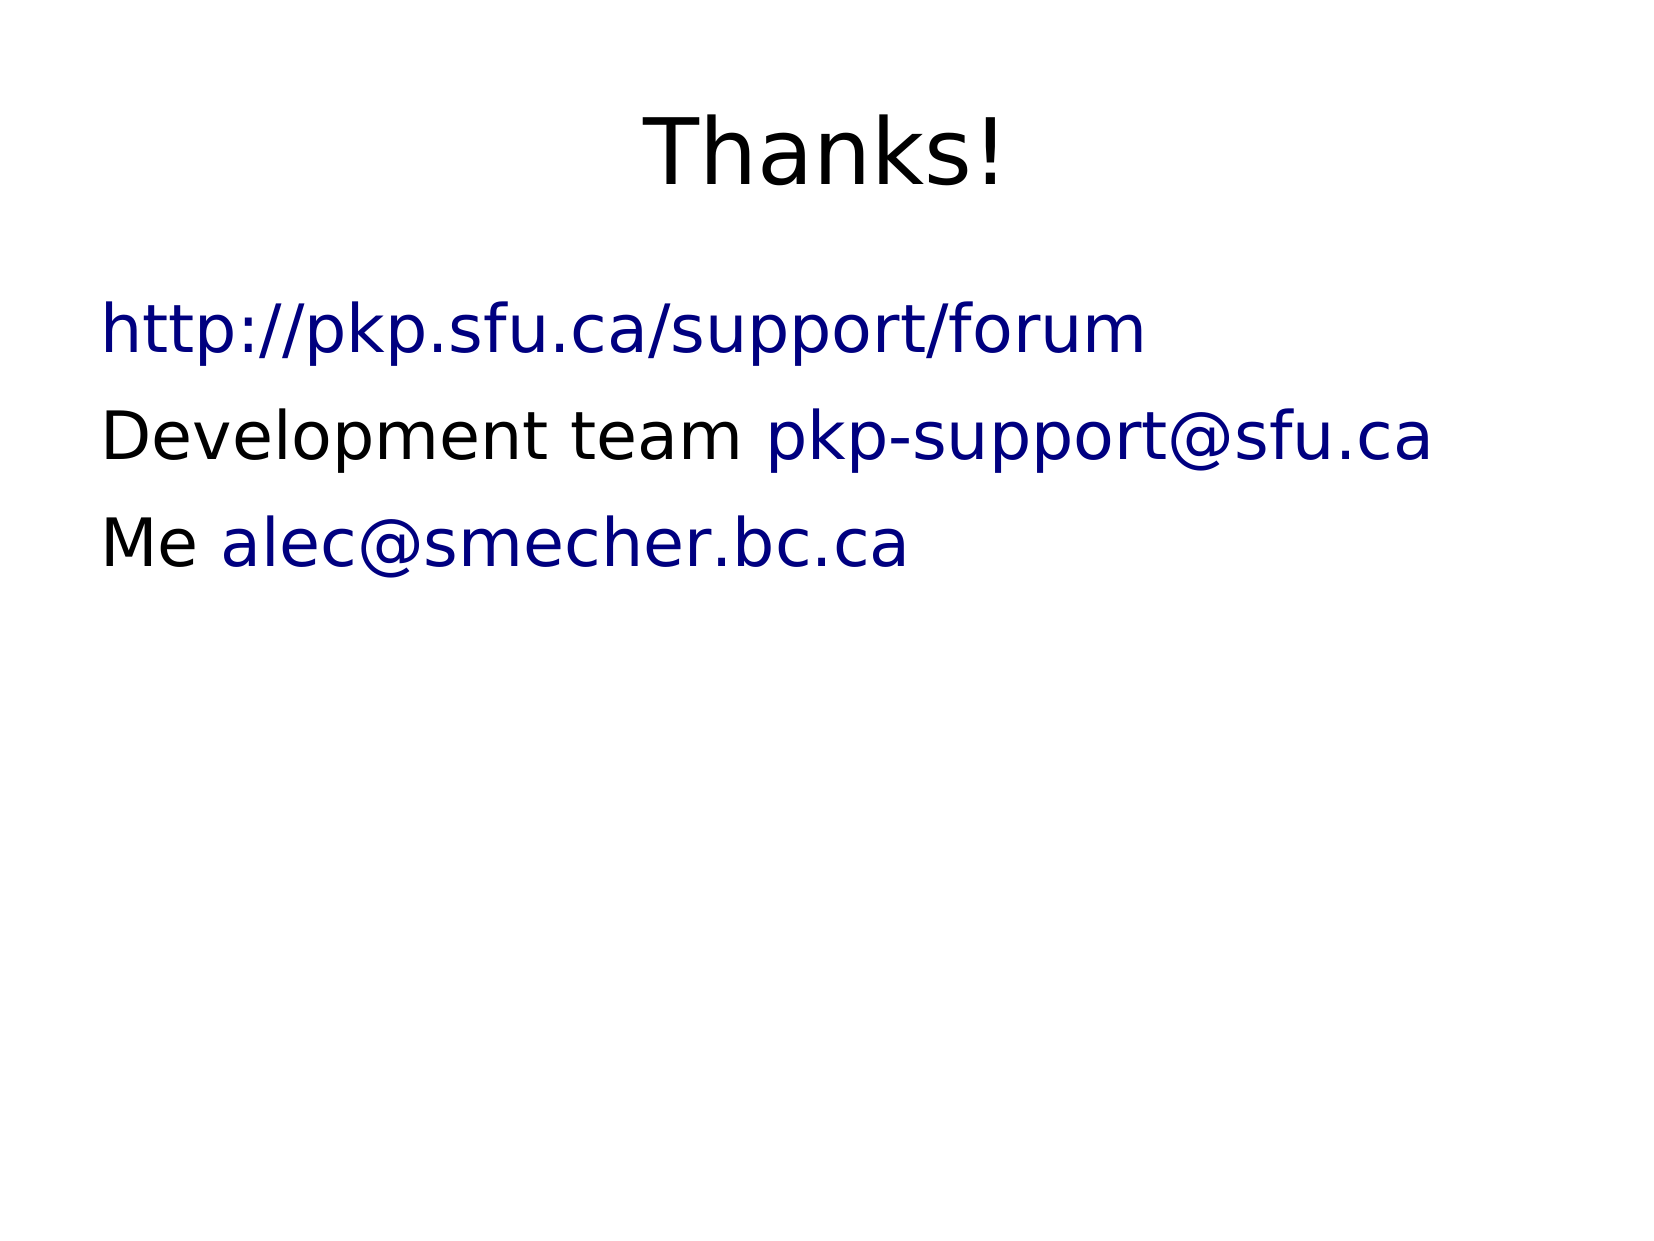

# Thanks!
http://pkp.sfu.ca/support/forum
Development team pkp-support@sfu.ca
Me alec@smecher.bc.ca